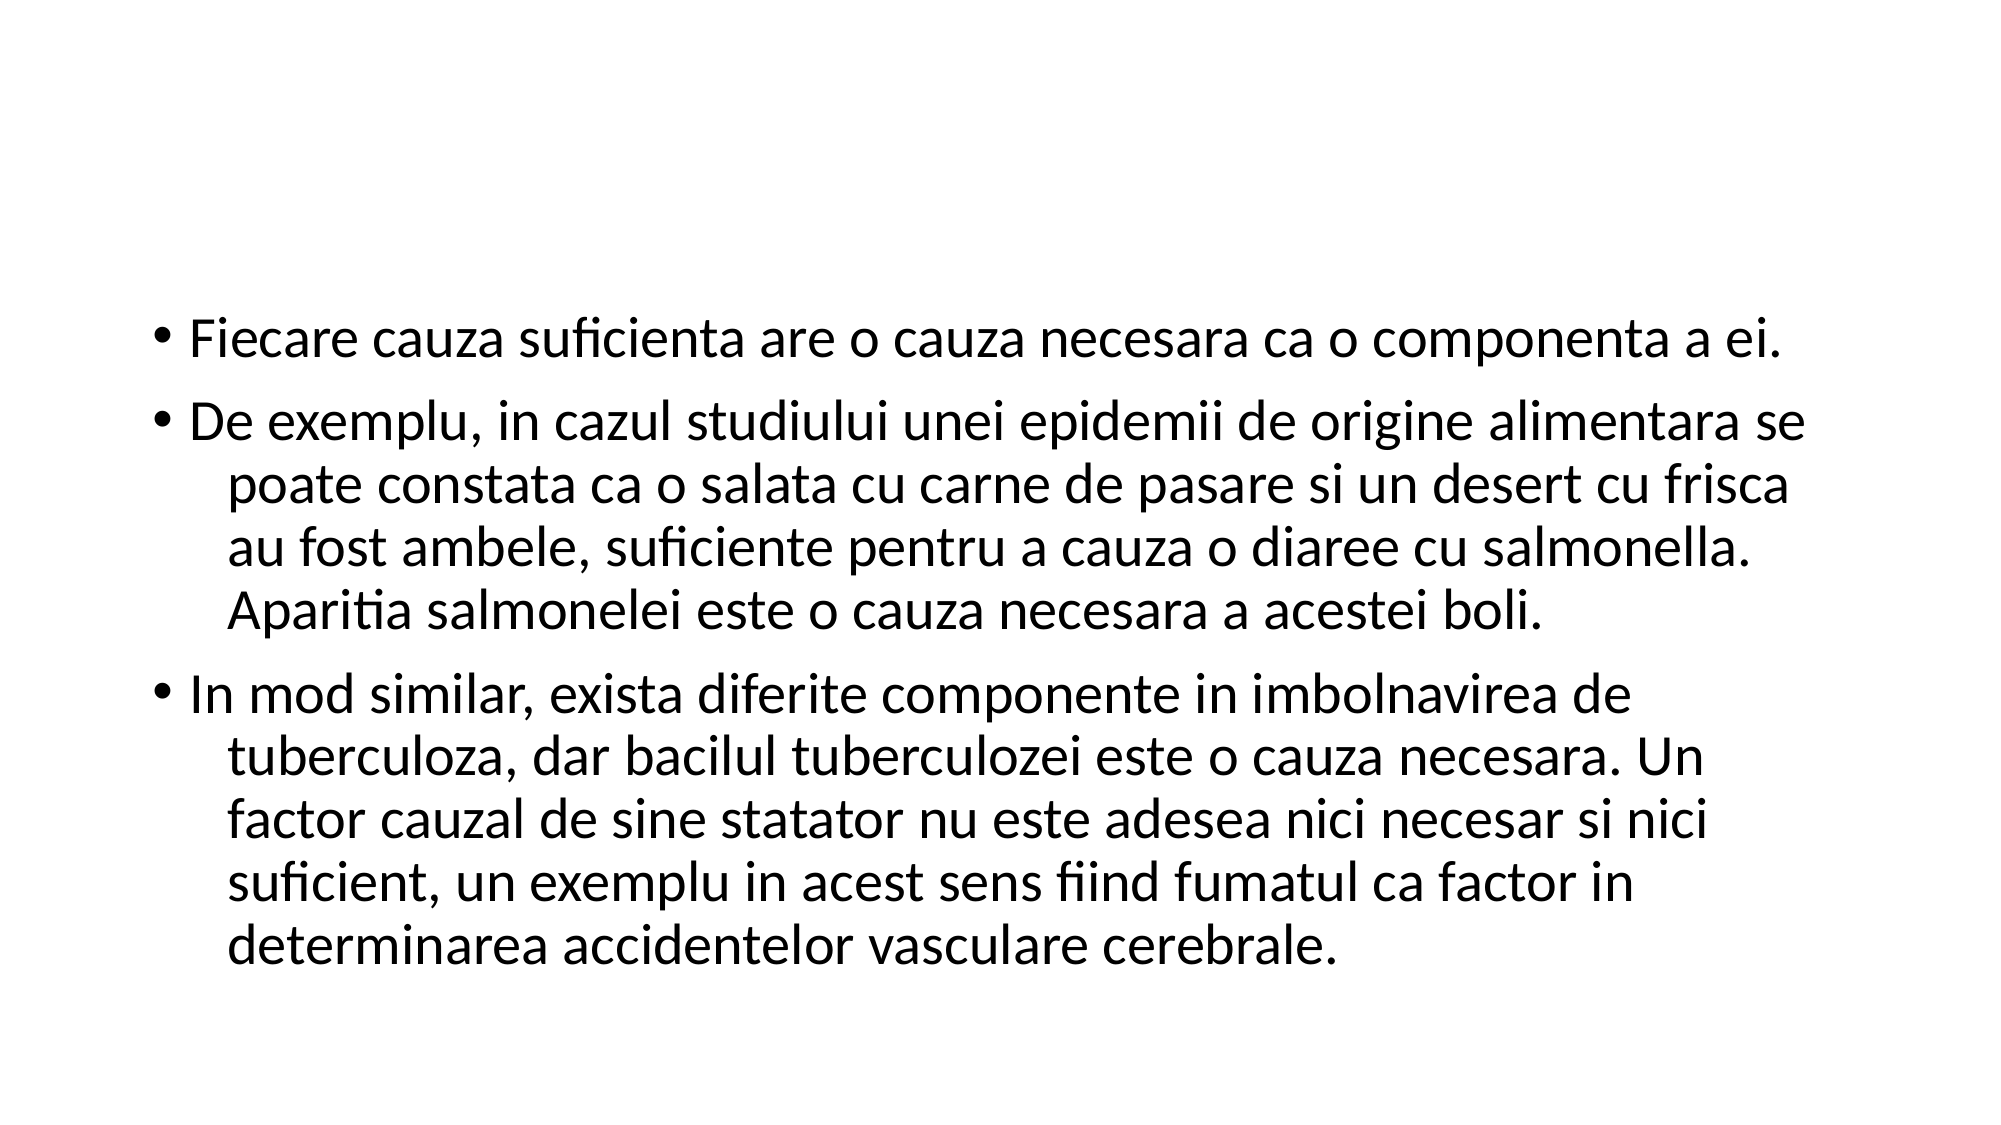

#
Fiecare cauza suficienta are o cauza necesara ca o componenta a ei.
De exemplu, in cazul studiului unei epidemii de origine alimentara se poate constata ca o salata cu carne de pasare si un desert cu frisca au fost ambele, suficiente pentru a cauza o diaree cu salmonella. Aparitia salmonelei este o cauza necesara a acestei boli.
In mod similar, exista diferite componente in imbolnavirea de tuberculoza, dar bacilul tuberculozei este o cauza necesara. Un factor cauzal de sine statator nu este adesea nici necesar si nici suficient, un exemplu in acest sens fiind fumatul ca factor in determinarea accidentelor vasculare cerebrale.